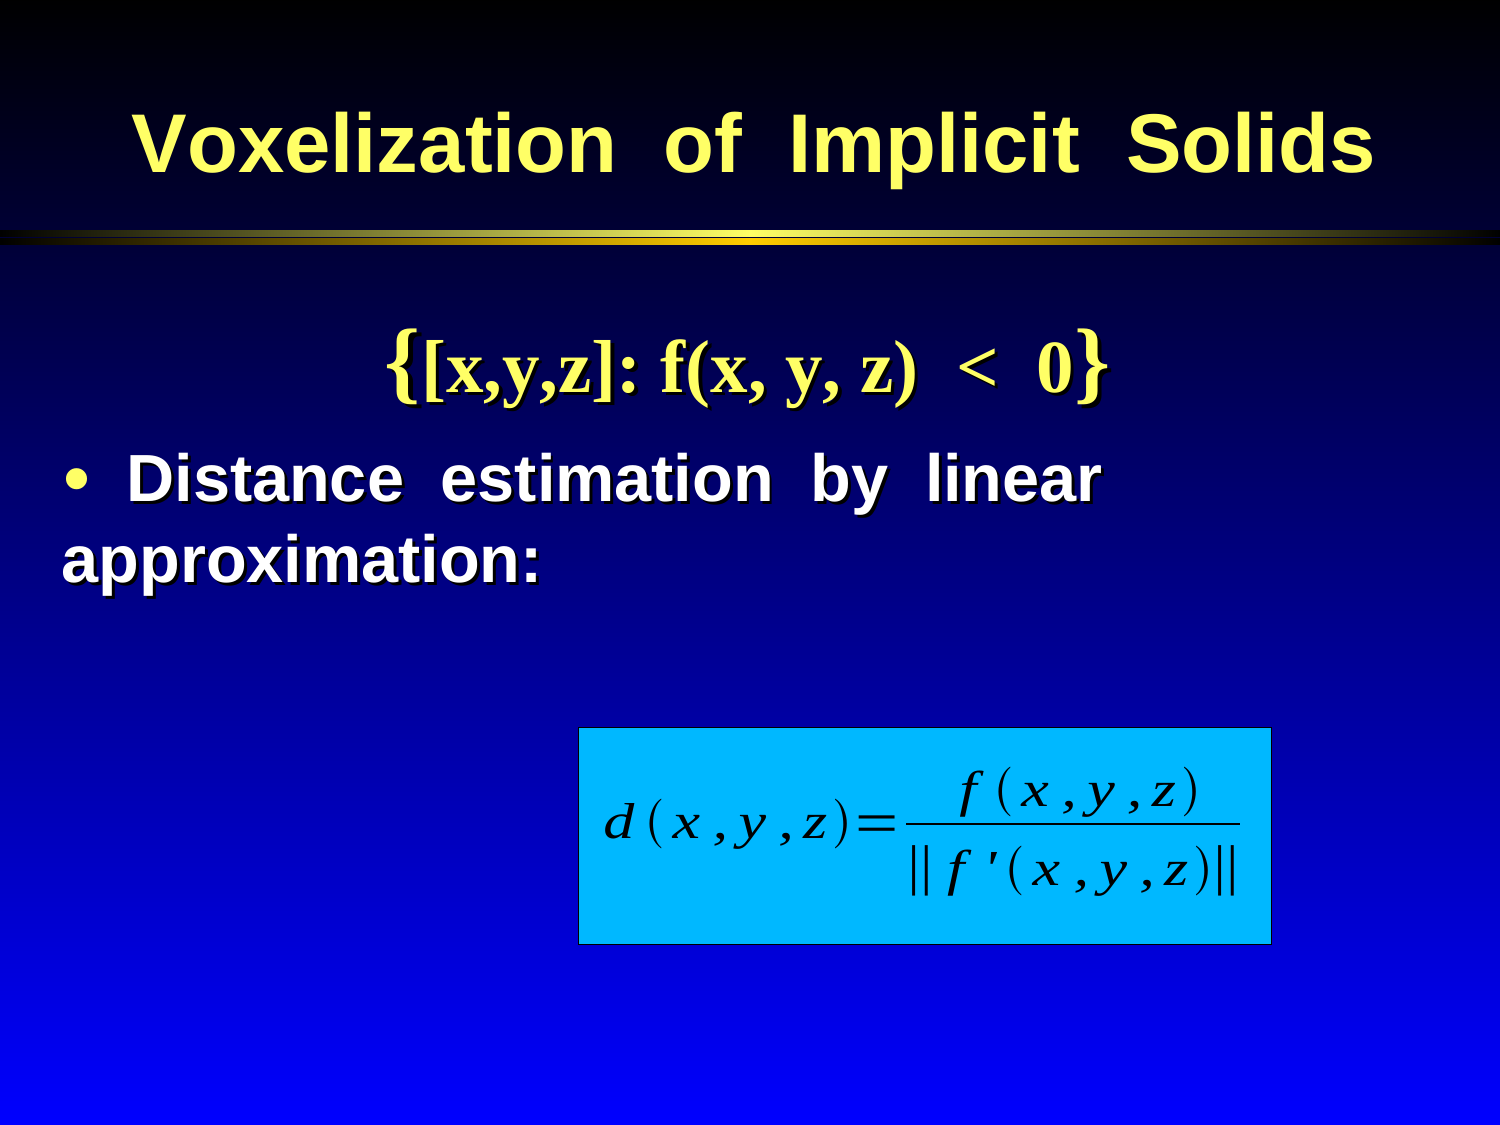

Voxelization of Implicit Solids
{[x,y,z]: f(x, y, z) < 0}
 Distance estimation by linear approximation: